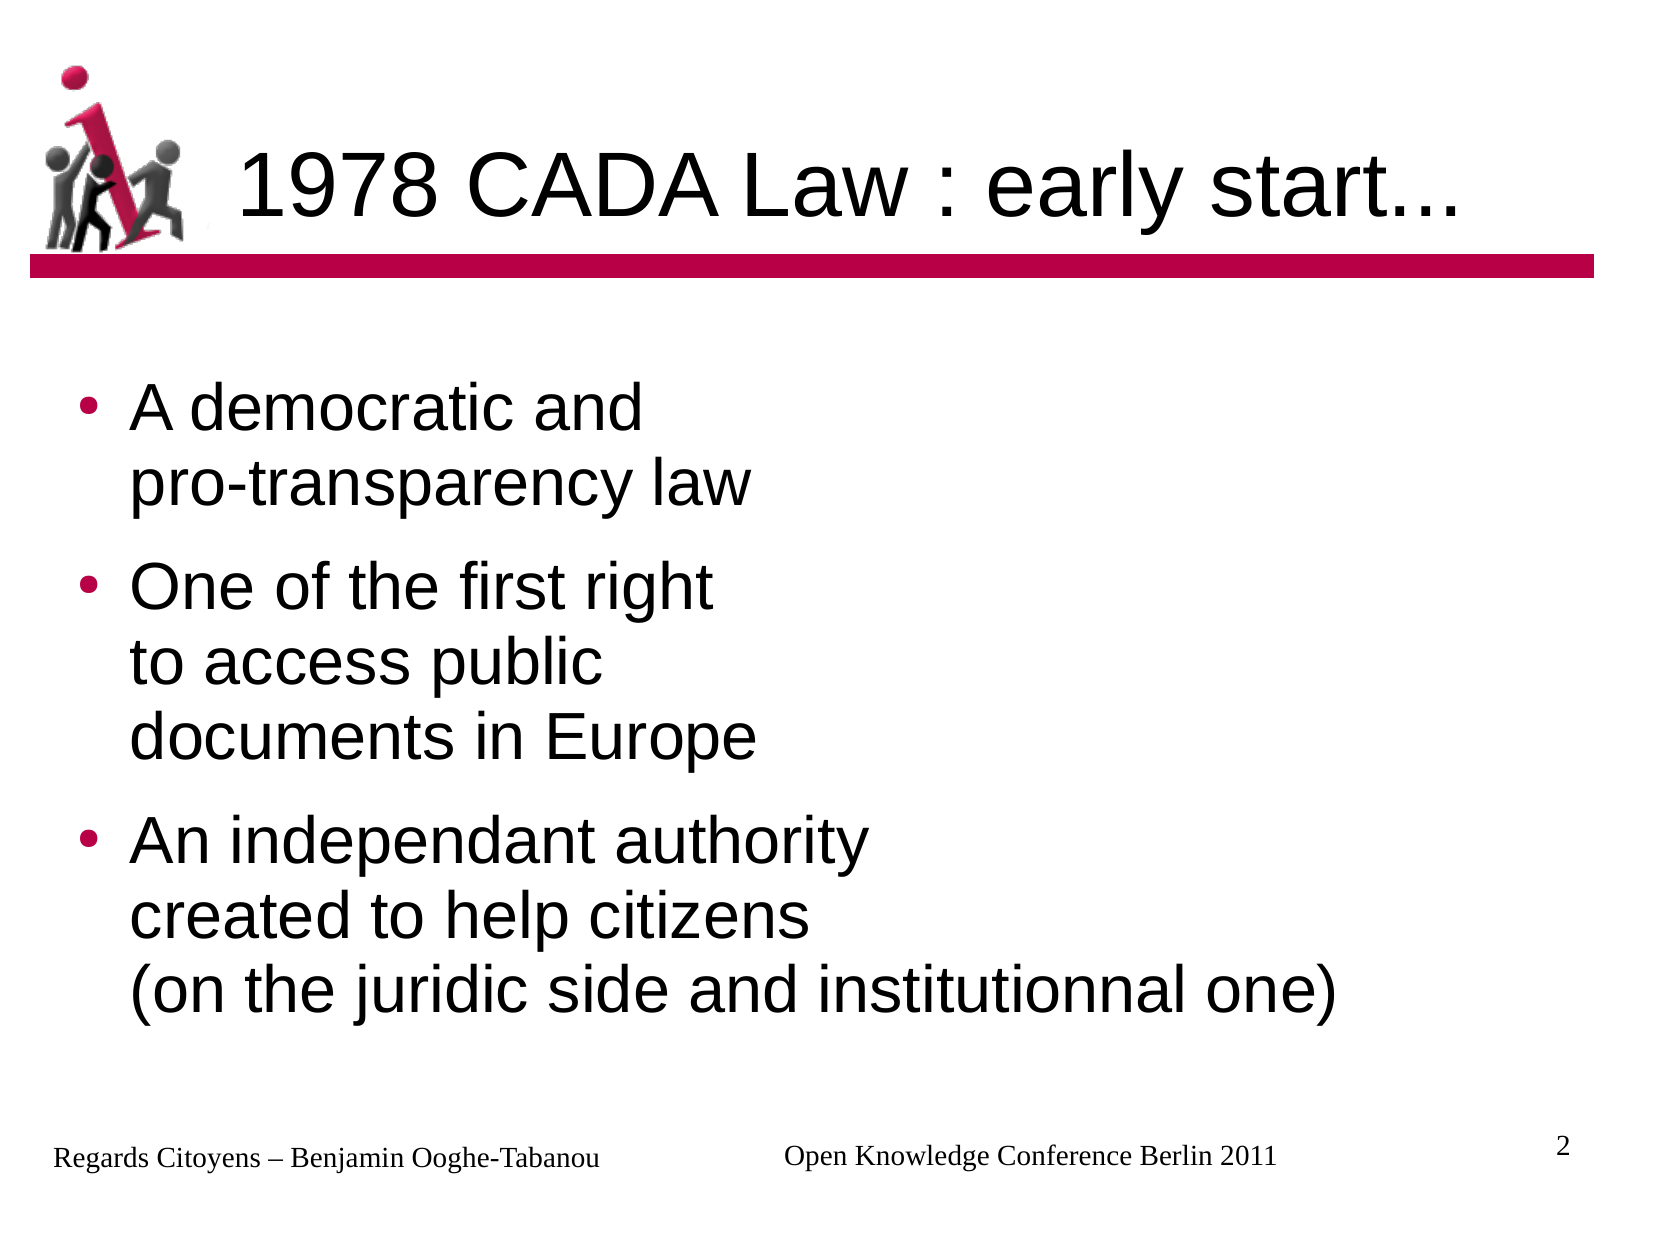

1978 CADA Law : early start...
# A democratic and pro-transparency law
One of the first right
to access public
documents in Europe
An independant authority
created to help citizens
(on the juridic side and institutionnal one)
2
Benjamin Ooghe-Tabanou - Open Knowledge Conference Berlin 2011